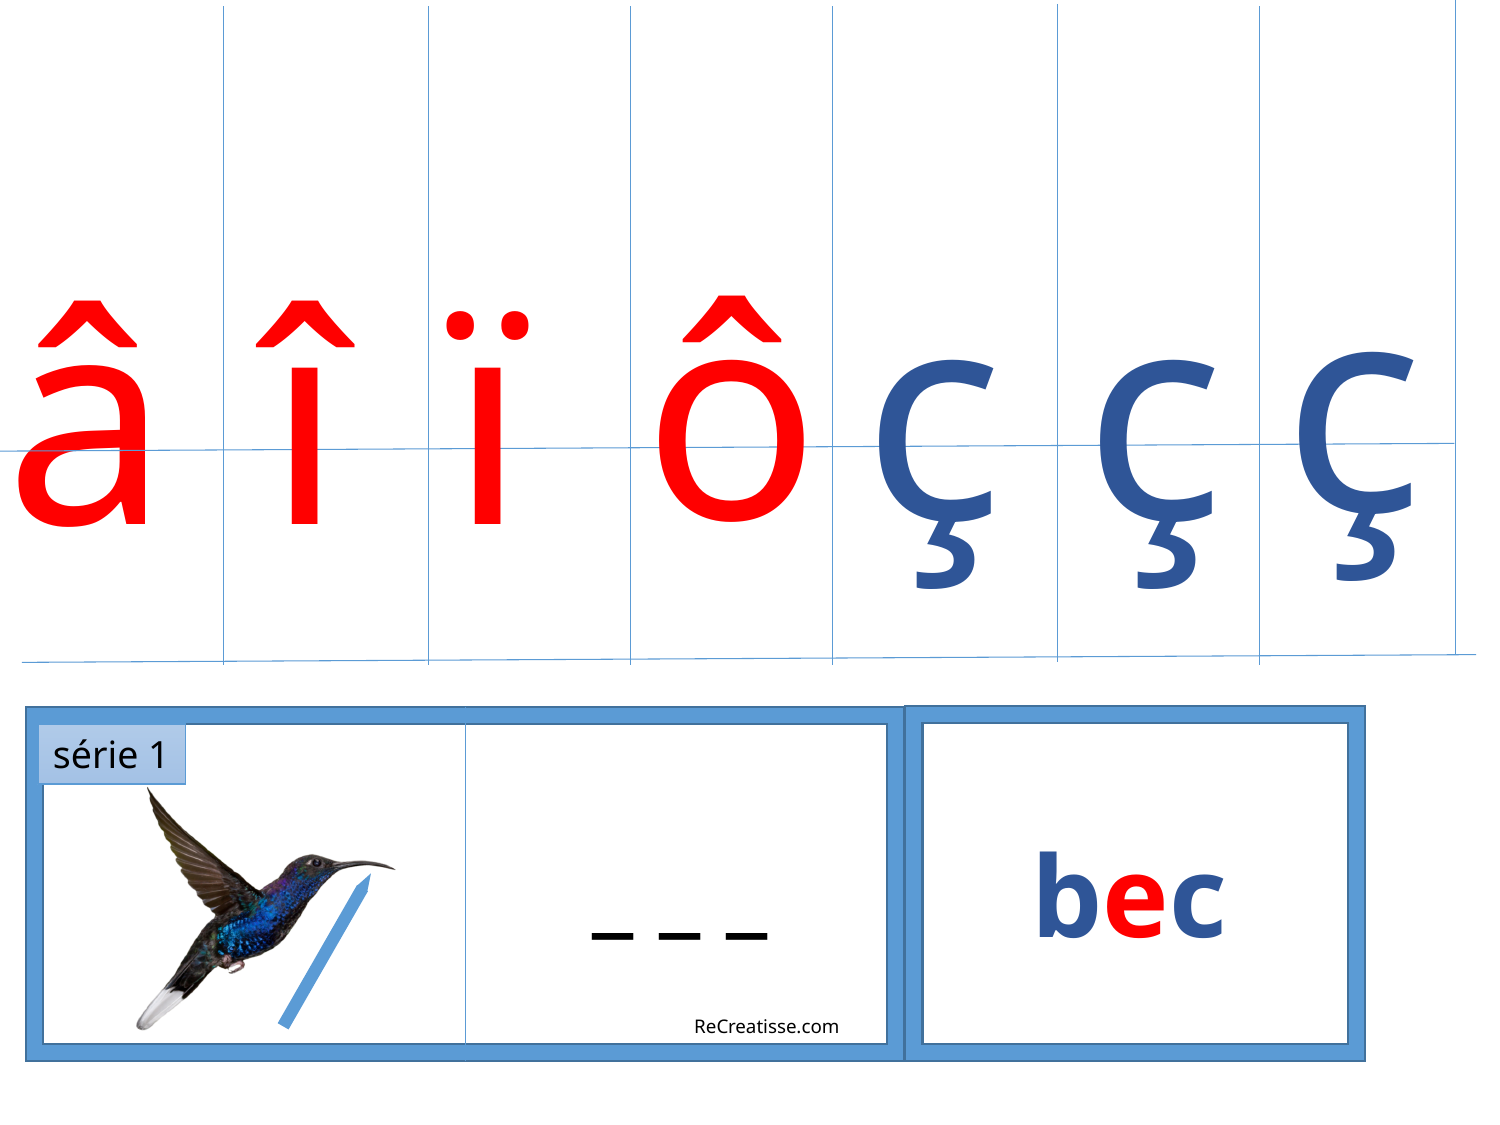

ç
ô
ç
ç
â
î
ï
série 1
_ _ _
bec
ReCreatisse.com